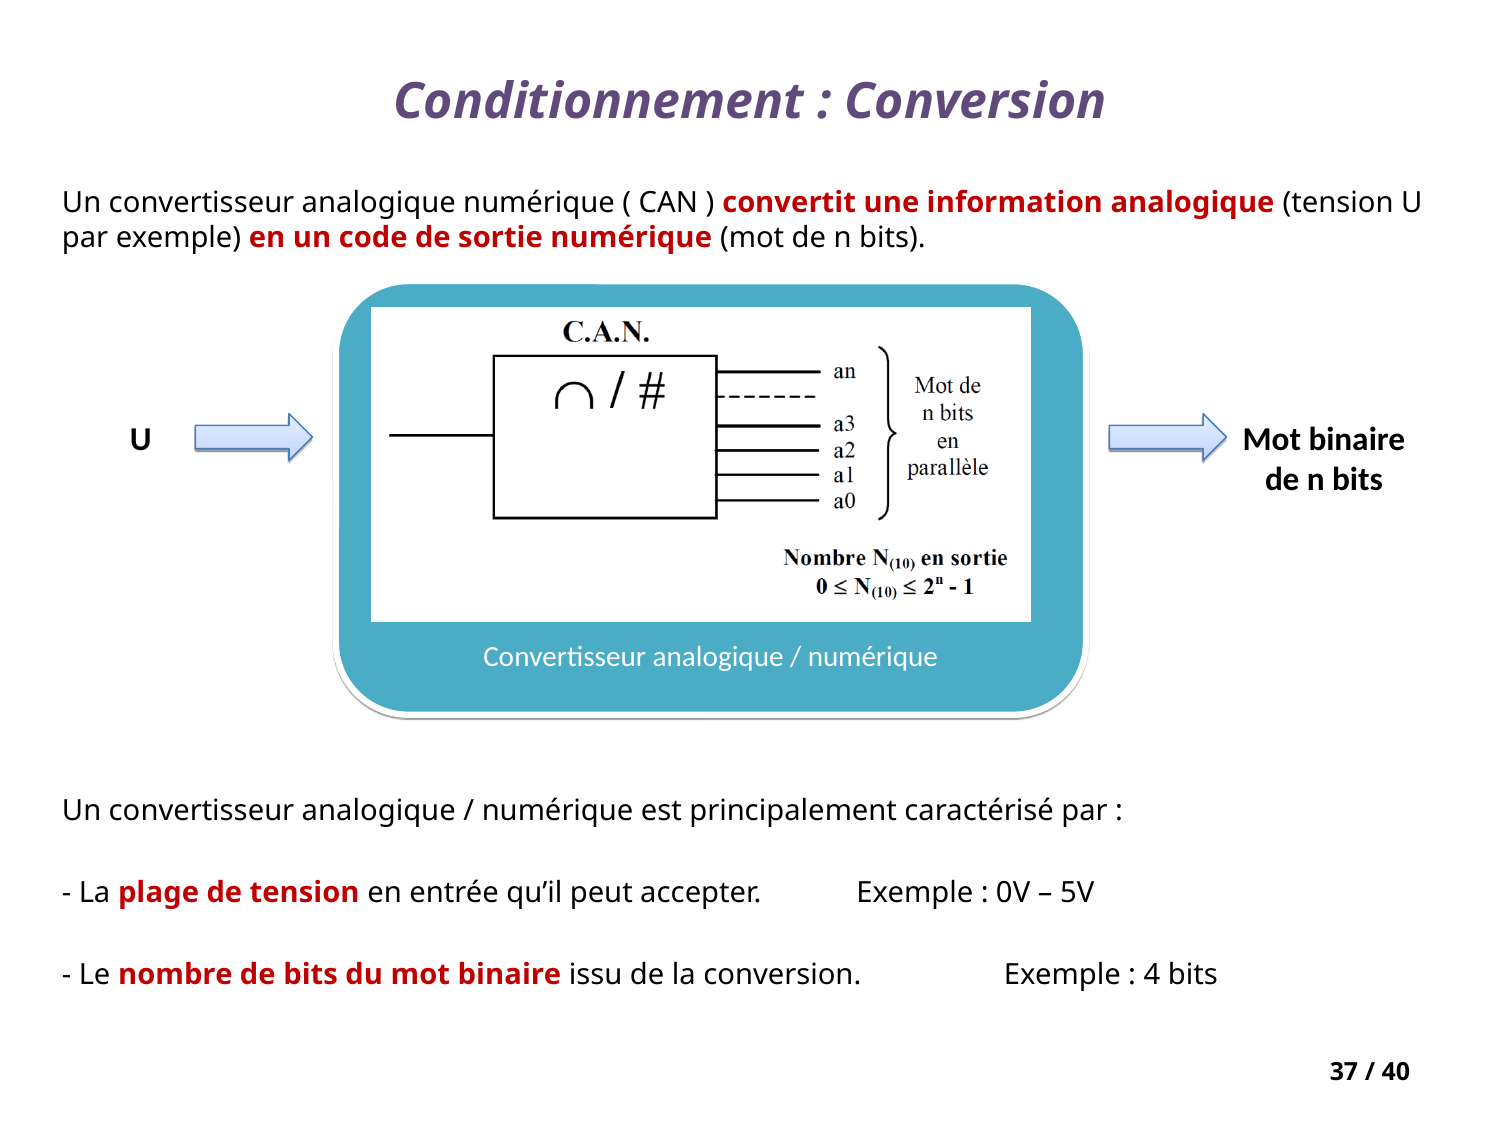

# Conditionnement : Conversion
Un convertisseur analogique numérique ( CAN ) convertit une information analogique (tension U par exemple) en un code de sortie numérique (mot de n bits).
Un convertisseur analogique / numérique est principalement caractérisé par :
- La plage de tension en entrée qu’il peut accepter.		Exemple : 0V – 5V
- Le nombre de bits du mot binaire issu de la conversion.		Exemple : 4 bits
Convertisseur analogique / numérique
U
Mot binaire
de n bits